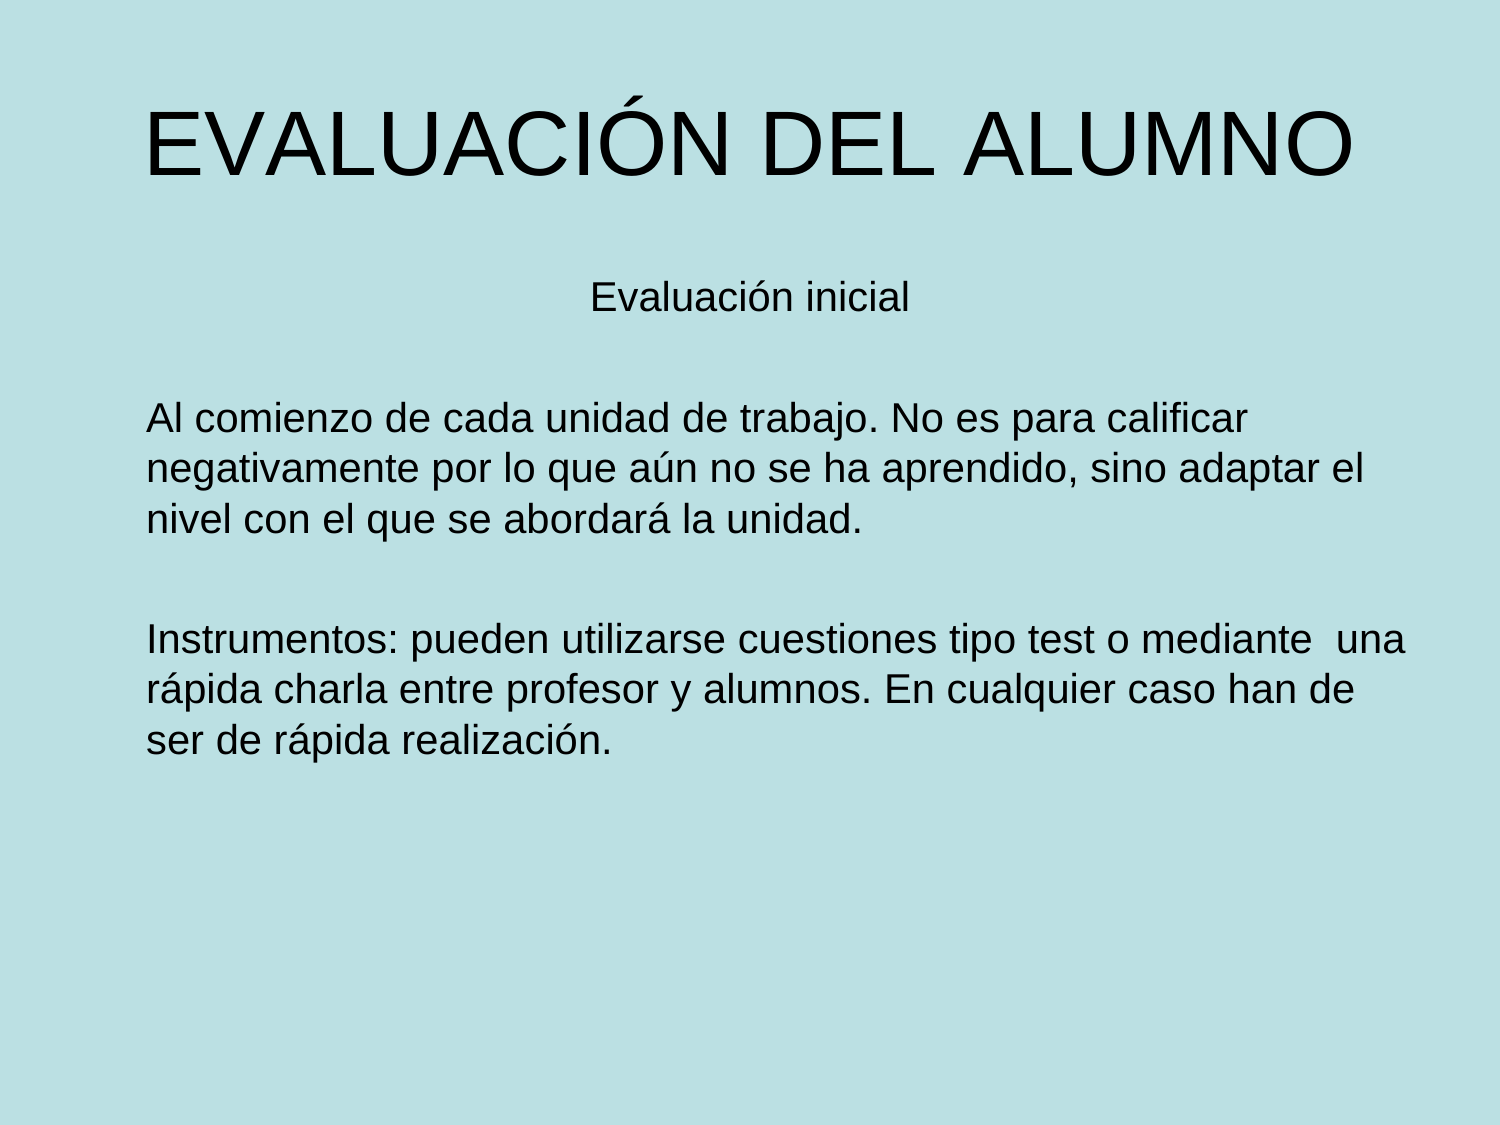

# EVALUACIÓN DEL ALUMNO
Evaluación inicial
 	Al comienzo de cada unidad de trabajo. No es para calificar negativamente por lo que aún no se ha aprendido, sino adaptar el nivel con el que se abordará la unidad.
	Instrumentos: pueden utilizarse cuestiones tipo test o mediante una rápida charla entre profesor y alumnos. En cualquier caso han de ser de rápida realización.